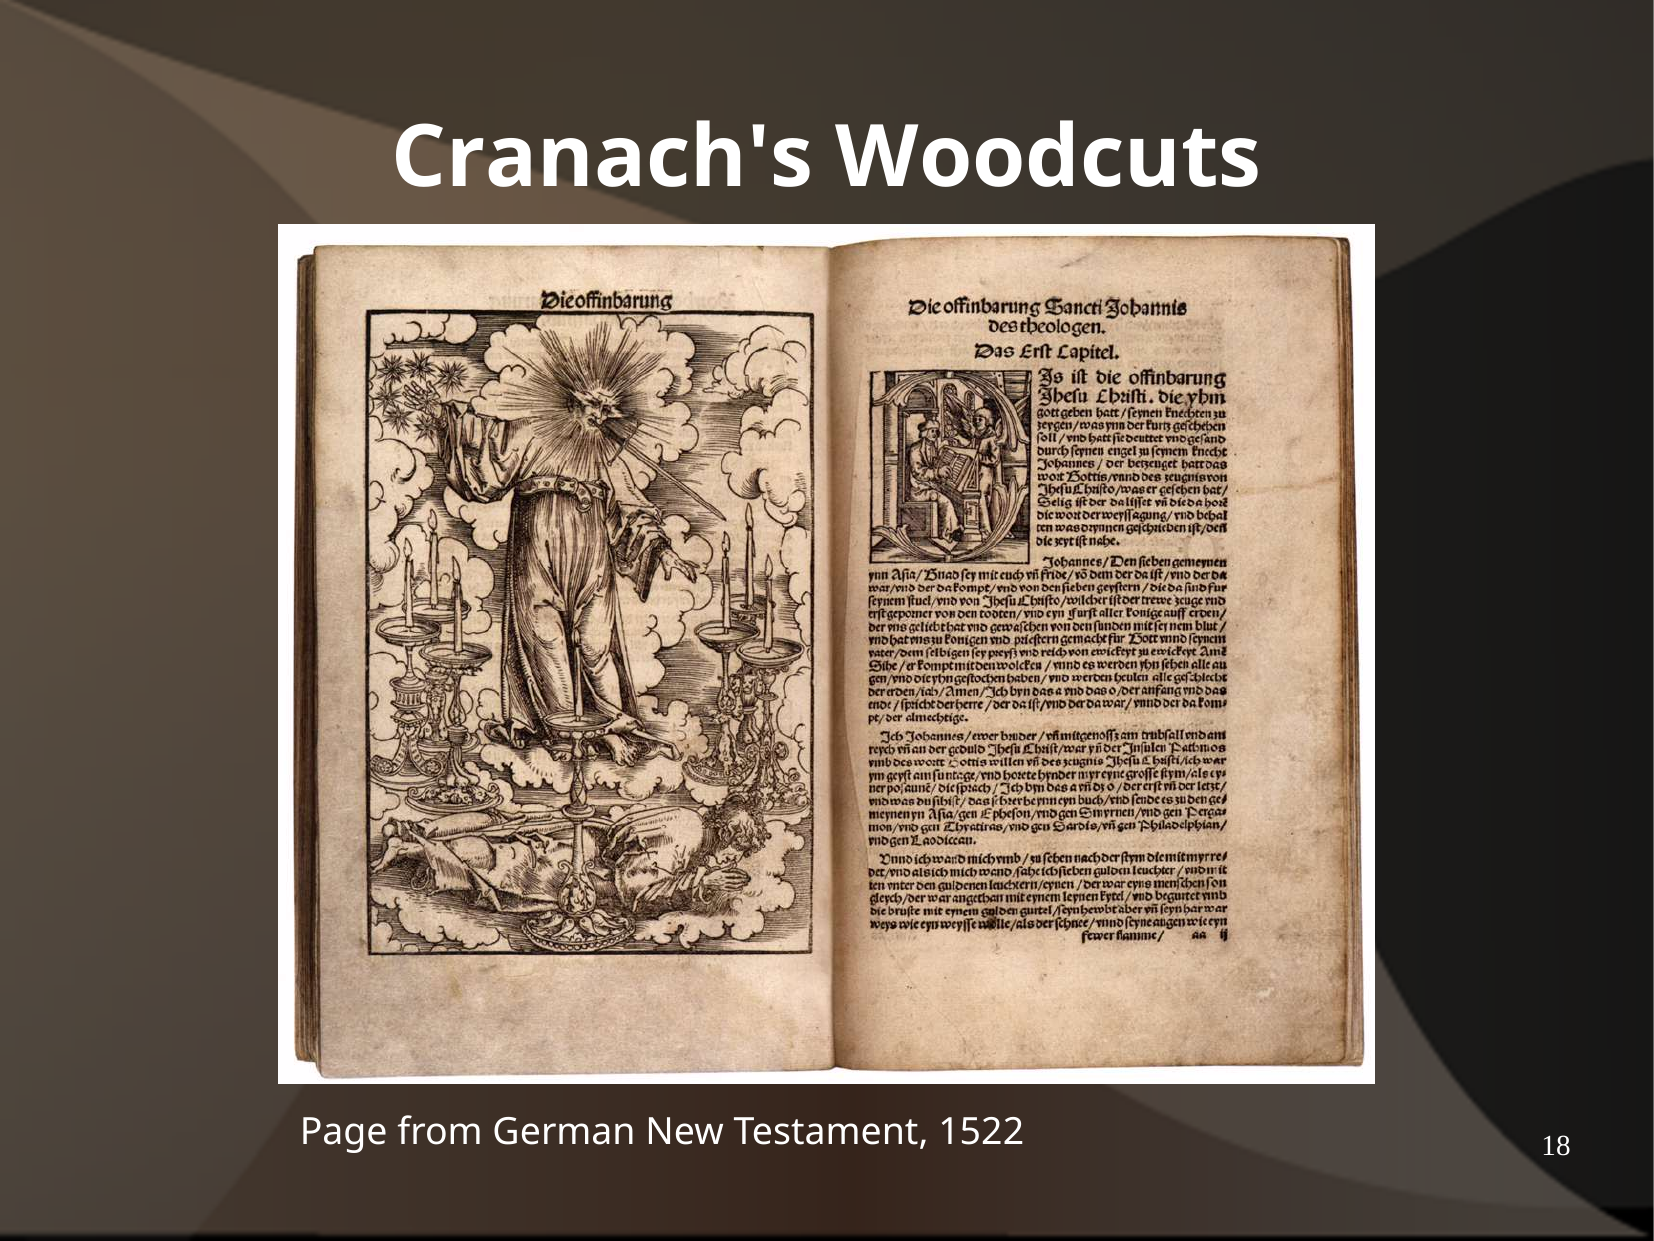

# Cranach's Woodcuts
Page from German New Testament, 1522
18